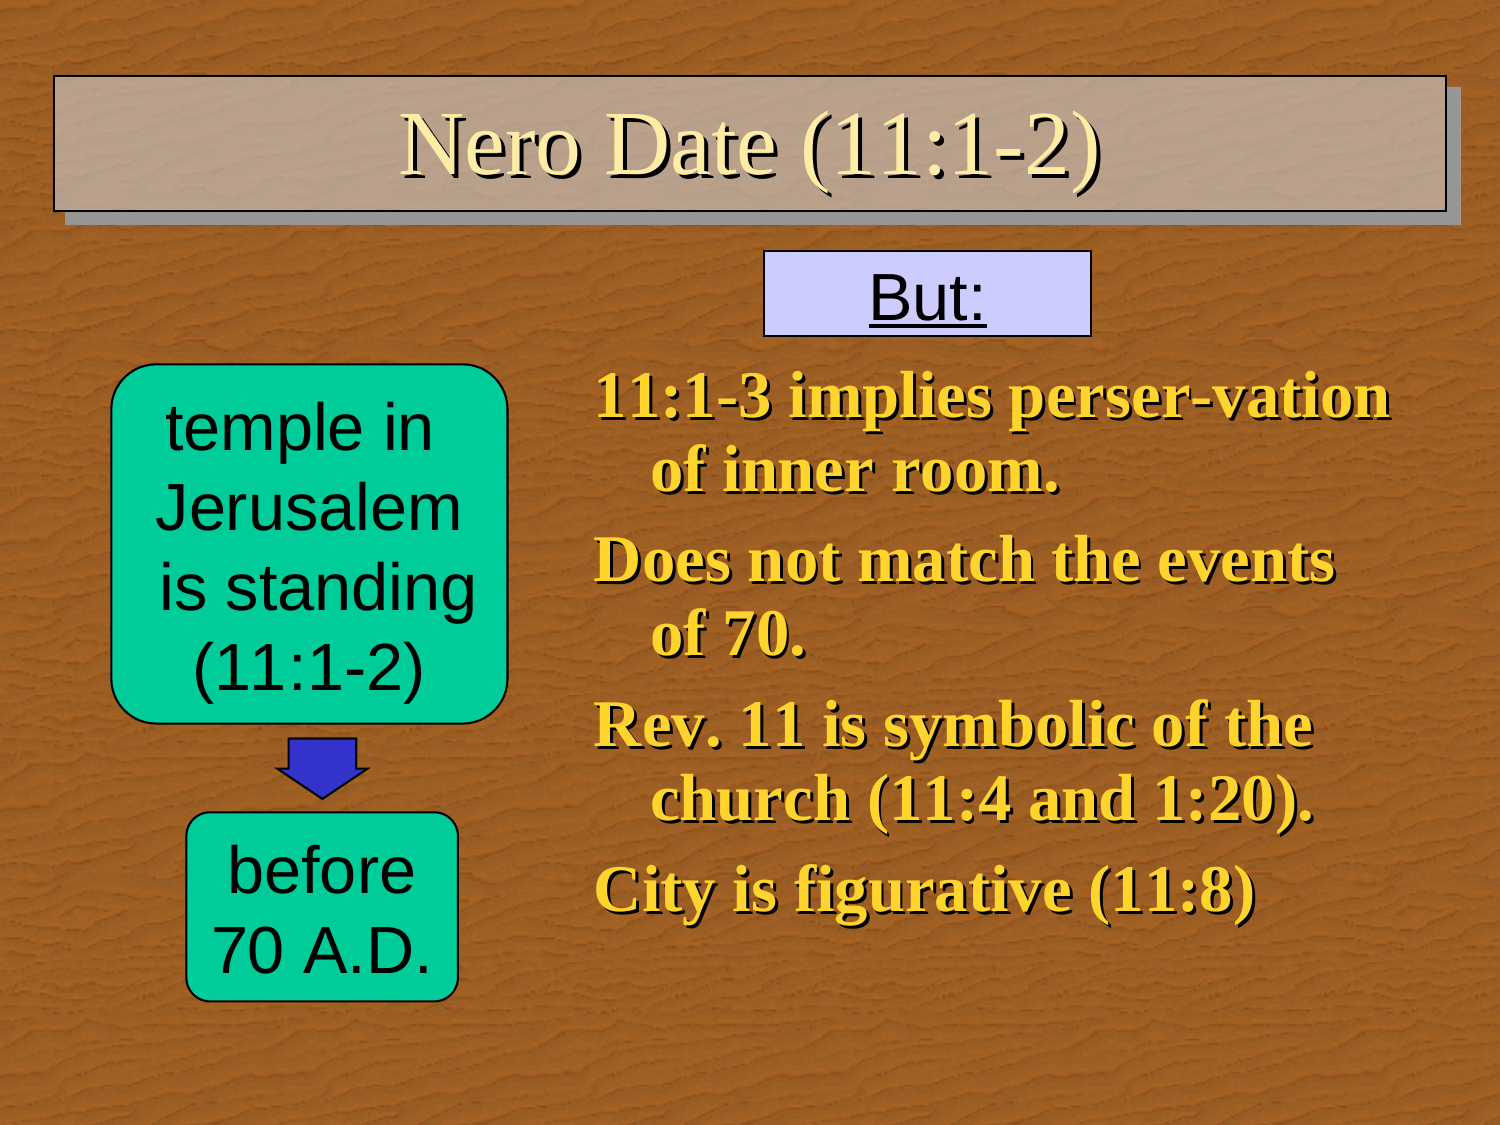

# Nero Date (11:1-2)
But:
11:1-3 implies perser-vation of inner room.
Does not match the events of 70.
Rev. 11 is symbolic of the church (11:4 and 1:20).
City is figurative (11:8)
temple in
Jerusalem
 is standing
(11:1-2)
before
70 A.D.